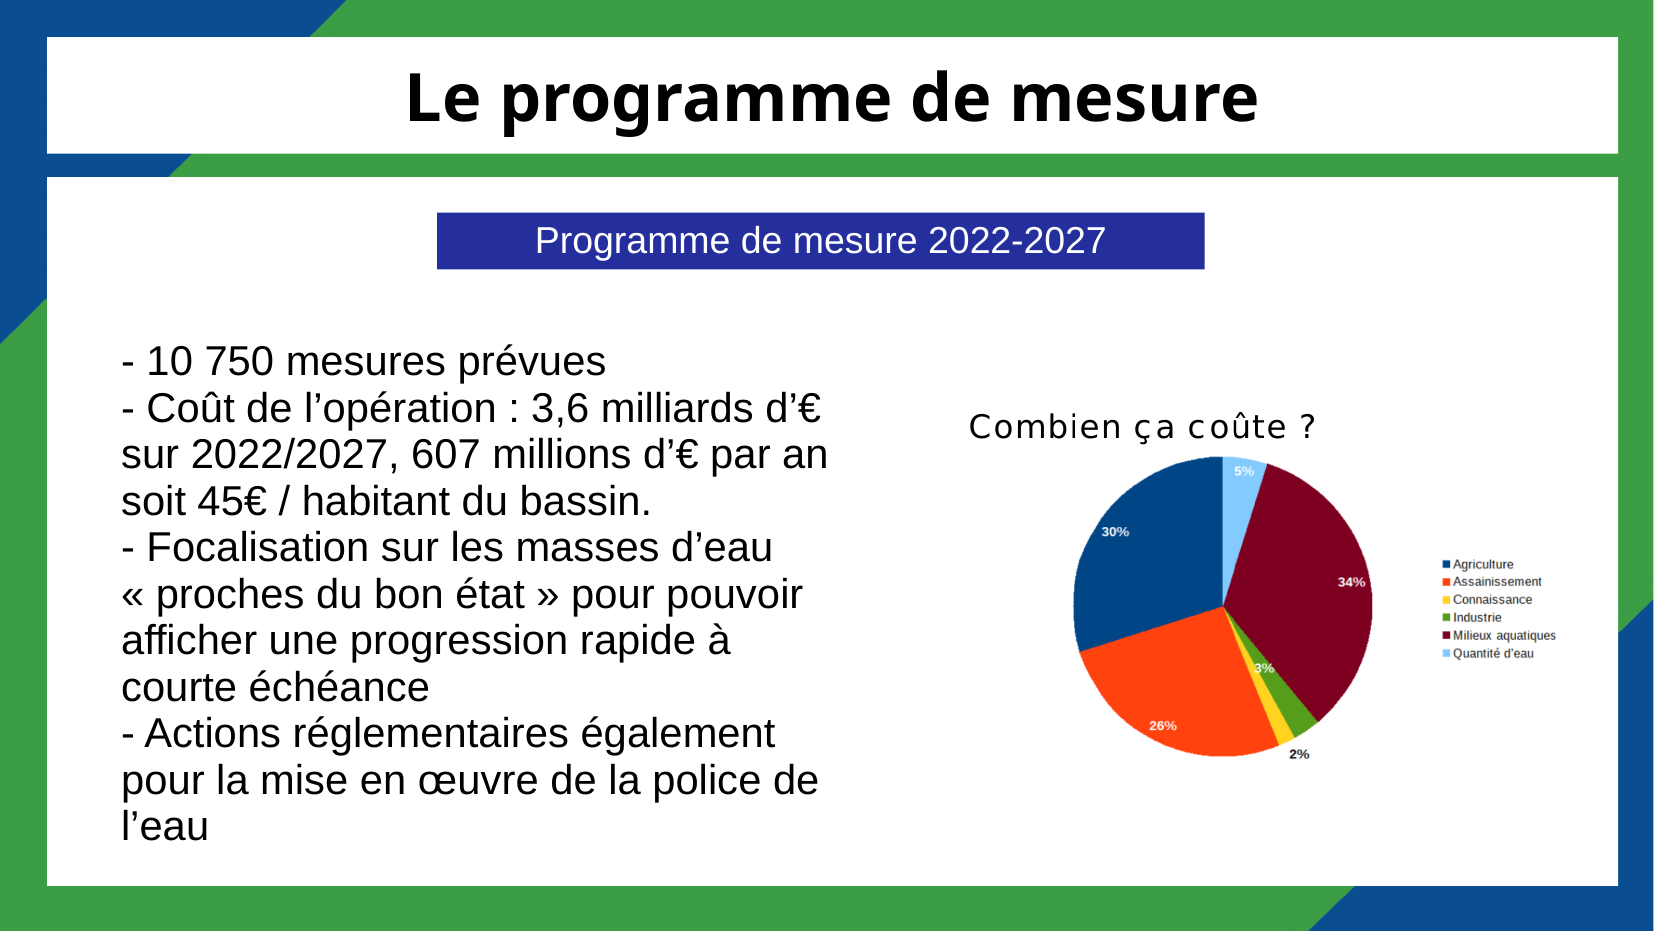

# Le programme de mesure
Programme de mesure 2022-2027
- 10 750 mesures prévues
- Coût de l’opération : 3,6 milliards d’€ sur 2022/2027, 607 millions d’€ par an soit 45€ / habitant du bassin.
- Focalisation sur les masses d’eau « proches du bon état » pour pouvoir afficher une progression rapide à courte échéance
- Actions réglementaires également pour la mise en œuvre de la police de l’eau